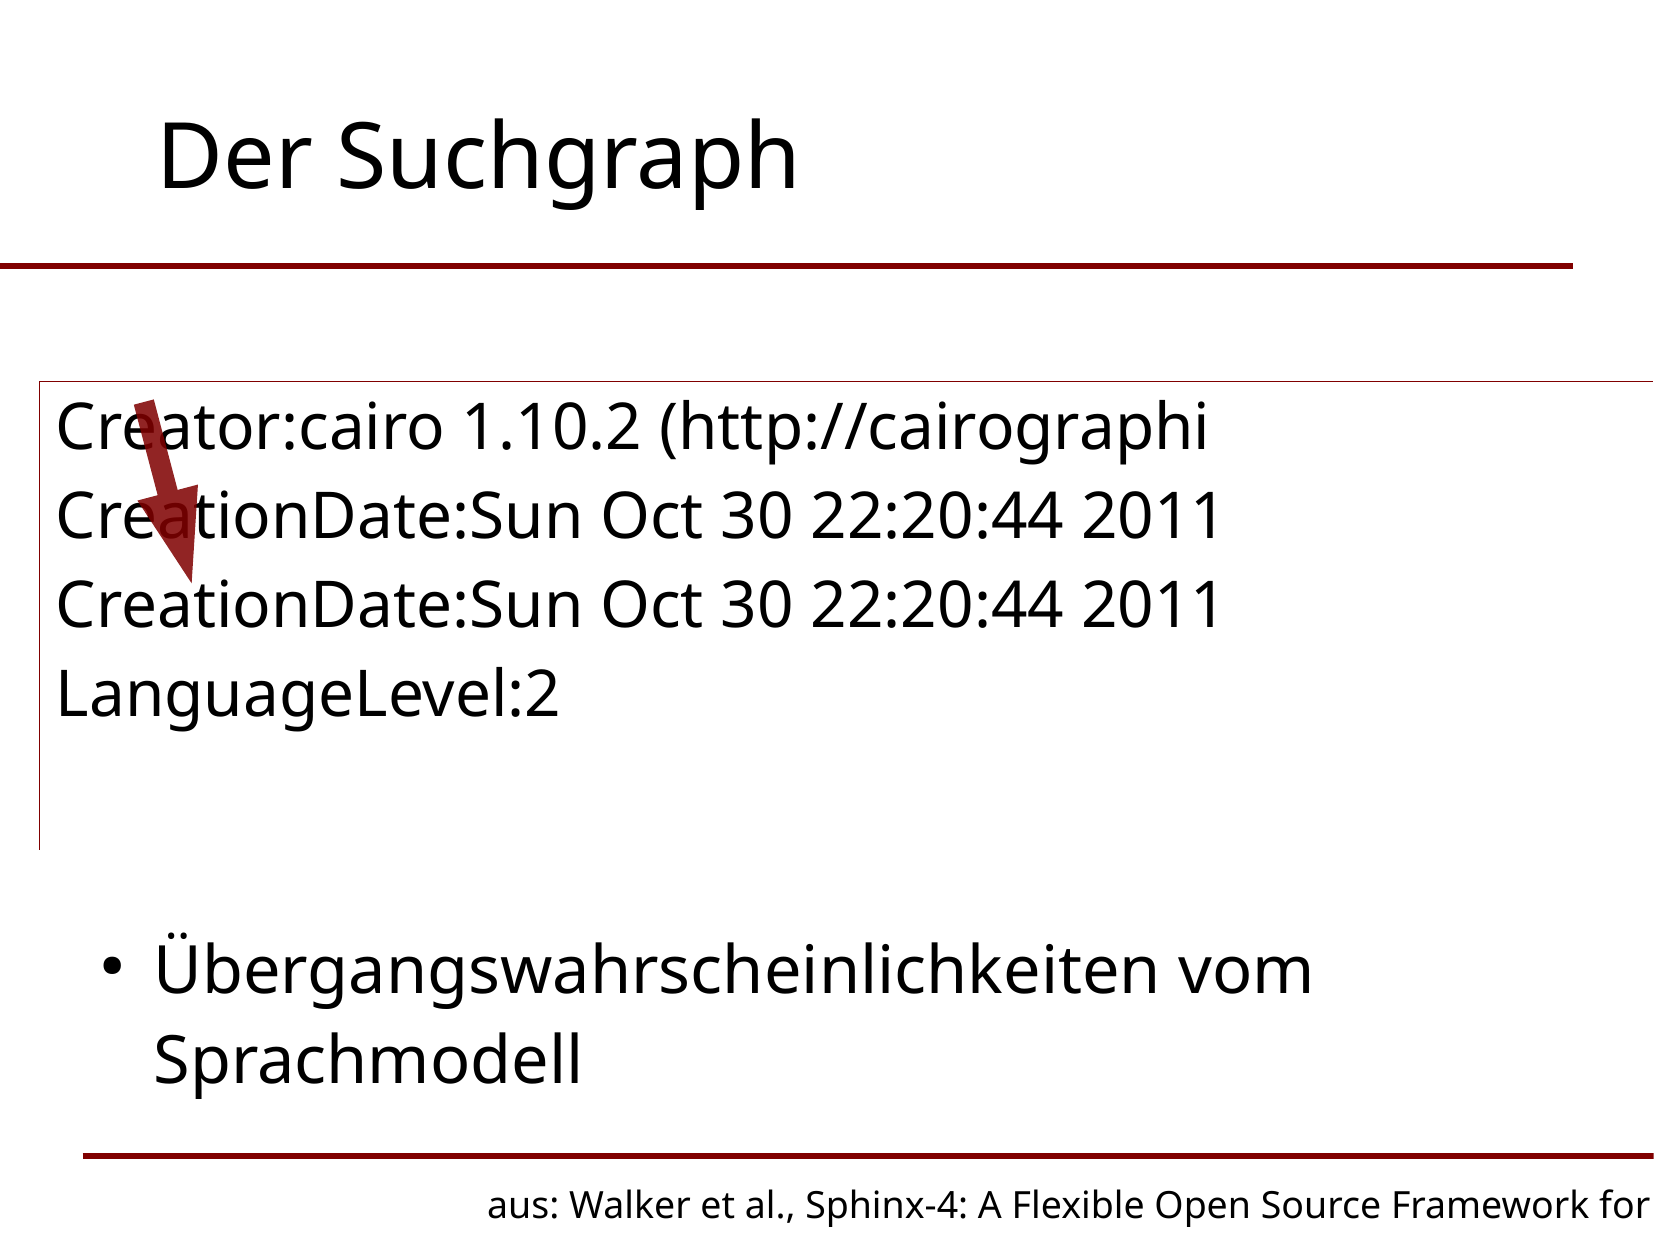

# Der Suchgraph
Übergangswahrscheinlichkeiten vom Sprachmodell
aus: Walker et al., Sphinx-4: A Flexible Open Source Framework for SR, 2004.